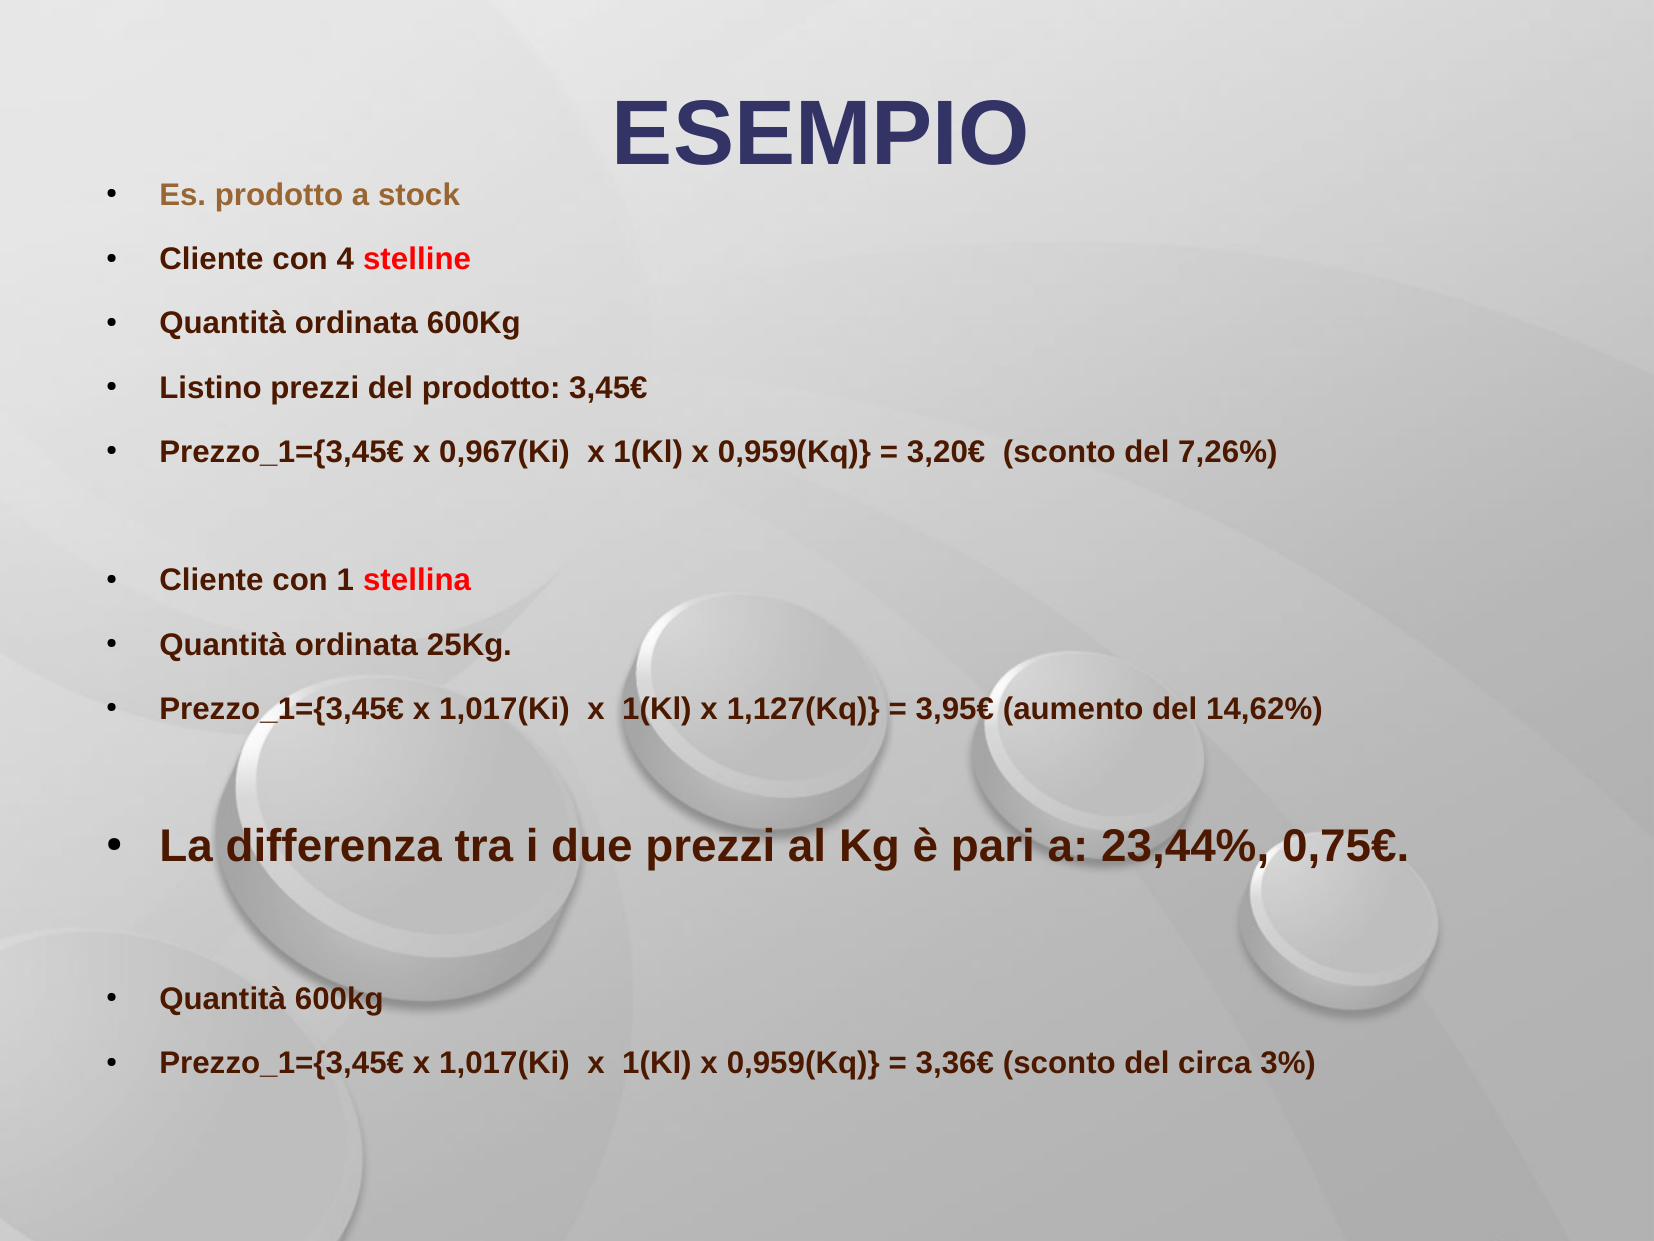

# ESEMPIO
Es. prodotto a stock
Cliente con 4 stelline
Quantità ordinata 600Kg
Listino prezzi del prodotto: 3,45€
Prezzo_1={3,45€ x 0,967(Ki) x 1(Kl) x 0,959(Kq)} = 3,20€ (sconto del 7,26%)
Cliente con 1 stellina
Quantità ordinata 25Kg.
Prezzo_1={3,45€ x 1,017(Ki) x 1(Kl) x 1,127(Kq)} = 3,95€ (aumento del 14,62%)
La differenza tra i due prezzi al Kg è pari a: 23,44%, 0,75€.
Quantità 600kg
Prezzo_1={3,45€ x 1,017(Ki) x 1(Kl) x 0,959(Kq)} = 3,36€ (sconto del circa 3%)